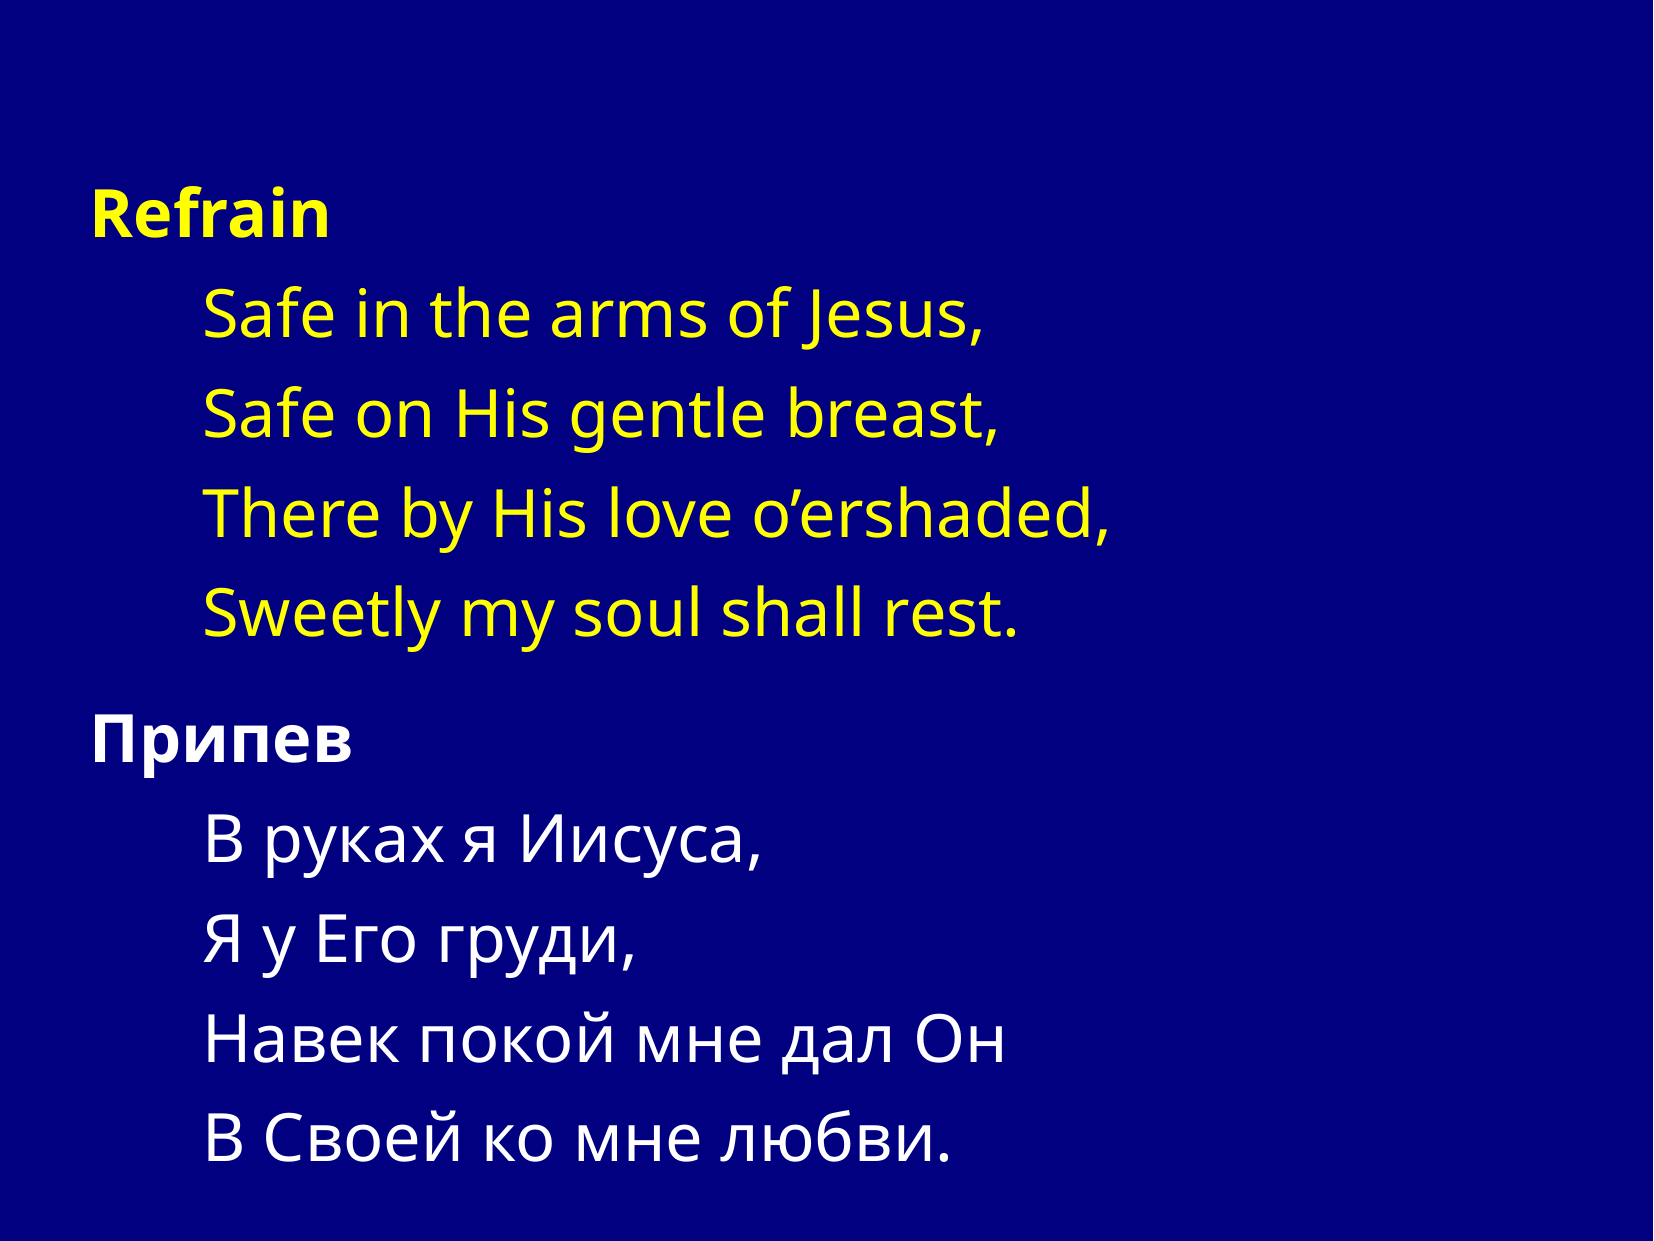

Refrain
	Safe in the arms of Jesus,
	Safe on His gentle breast,
	There by His love o’ershaded,
	Sweetly my soul shall rest.
Припев
	В руках я Иисуса,
	Я у Его груди,
	Навек покой мне дал Он
	В Своей ко мне любви.